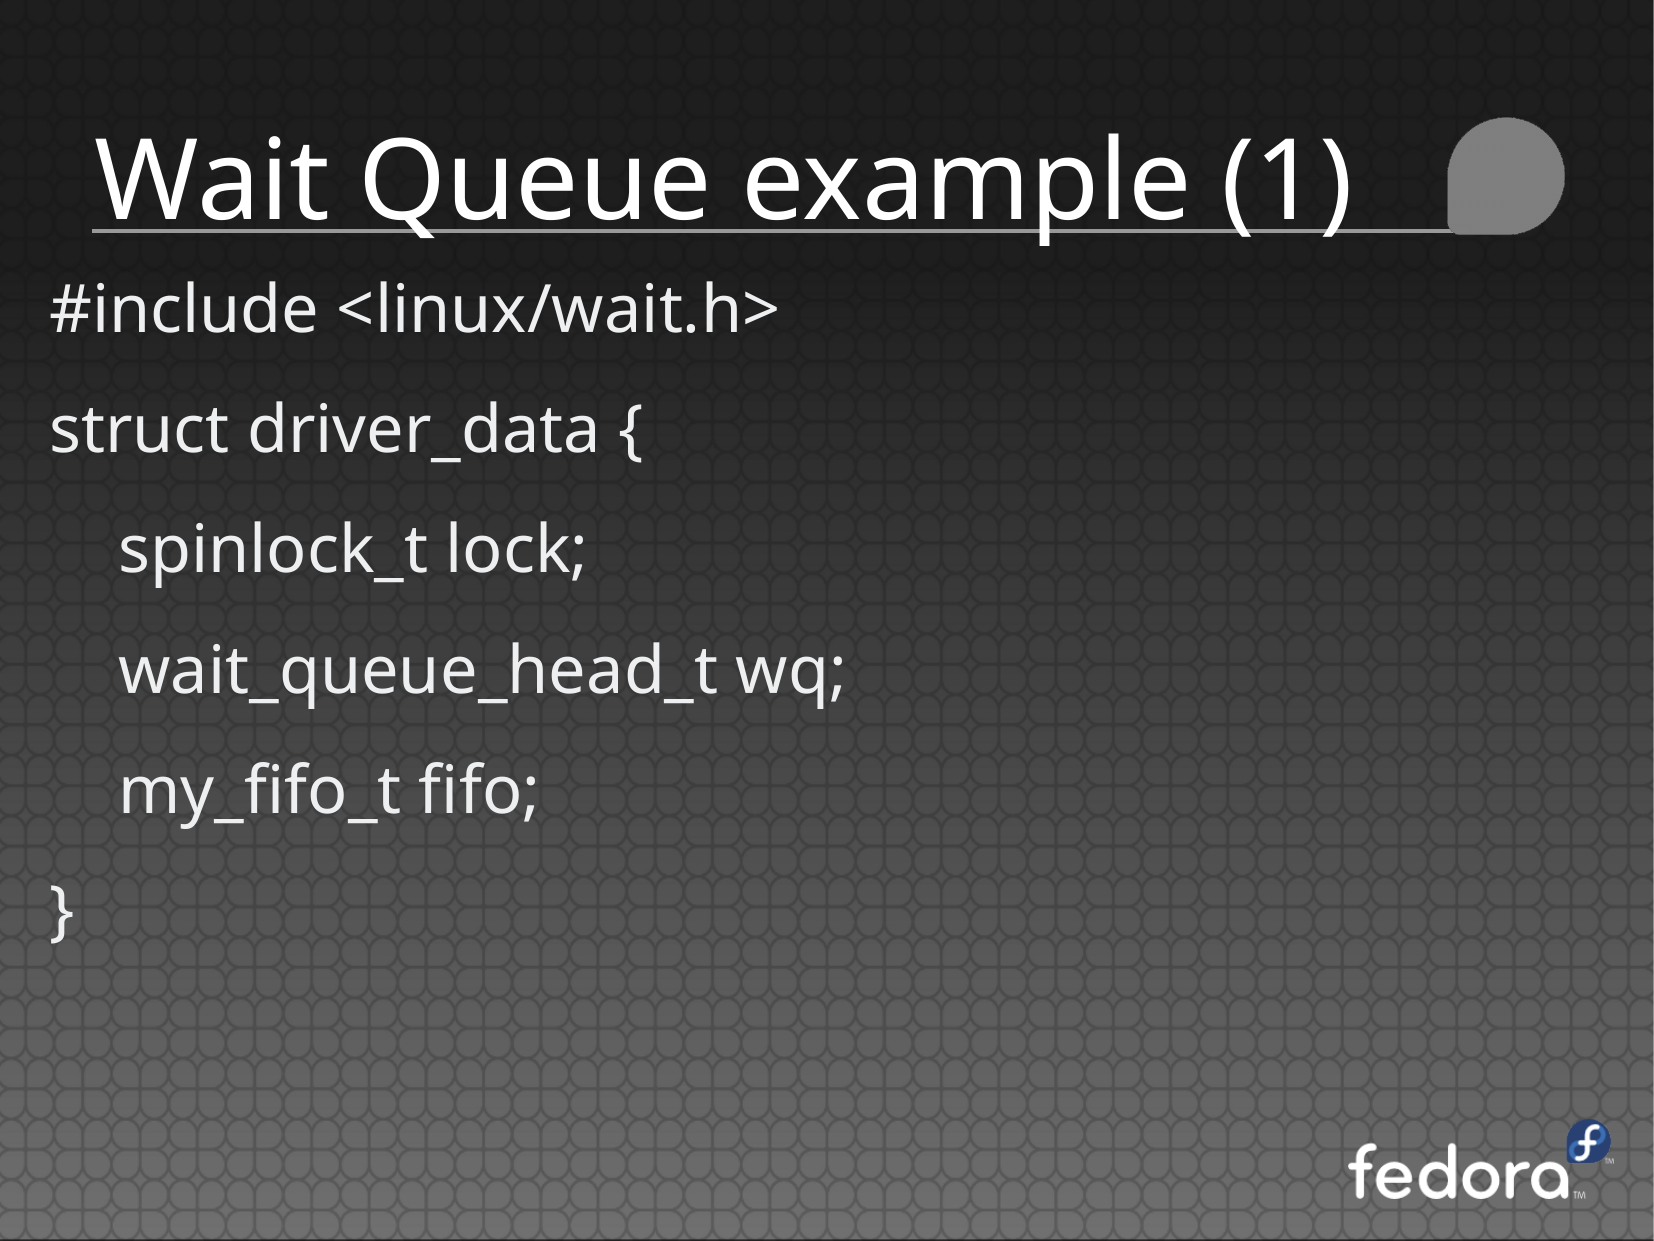

Wait Queue example (1)
# #include <linux/wait.h>
struct driver_data {
 spinlock_t lock;
 wait_queue_head_t wq;
 my_fifo_t fifo;
}